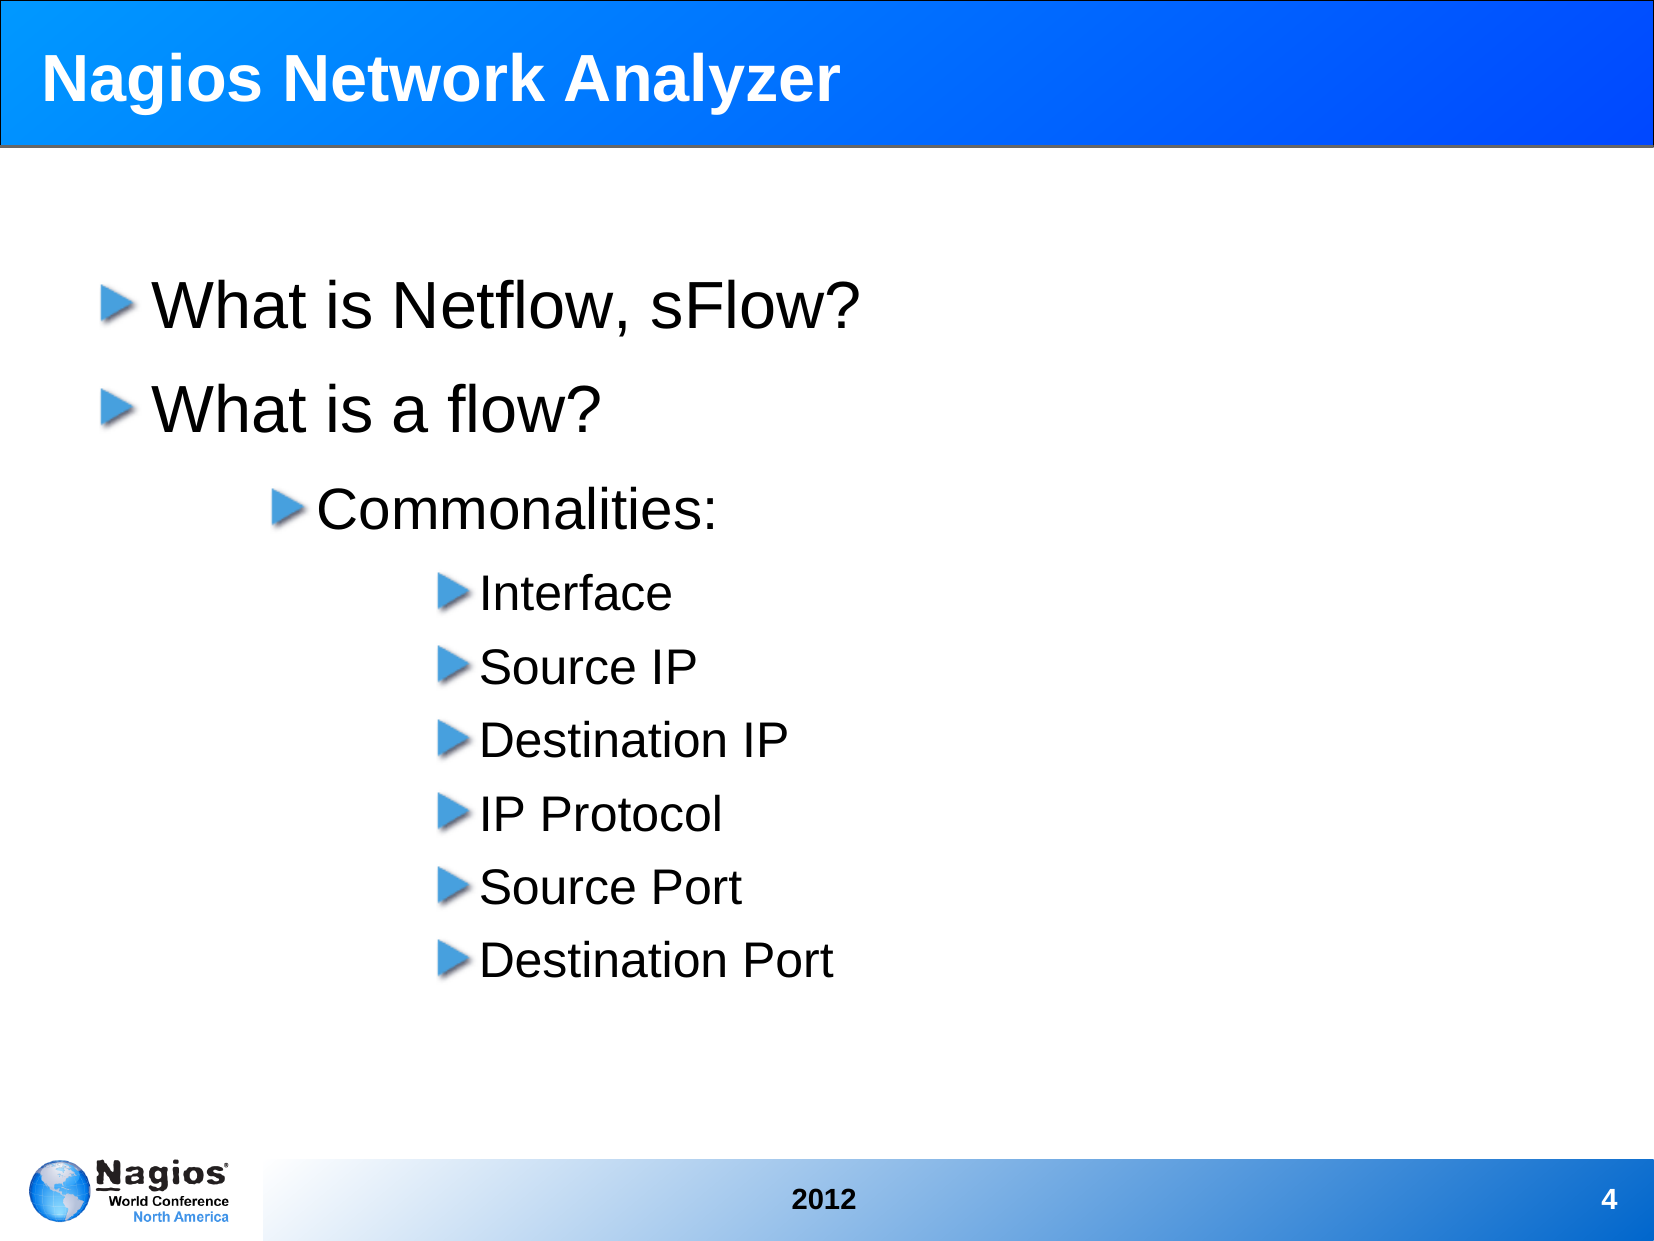

# Nagios Network Analyzer
What is Netflow, sFlow?
What is a flow?
Commonalities:
Interface
Source IP
Destination IP
IP Protocol
Source Port
Destination Port
2011
4